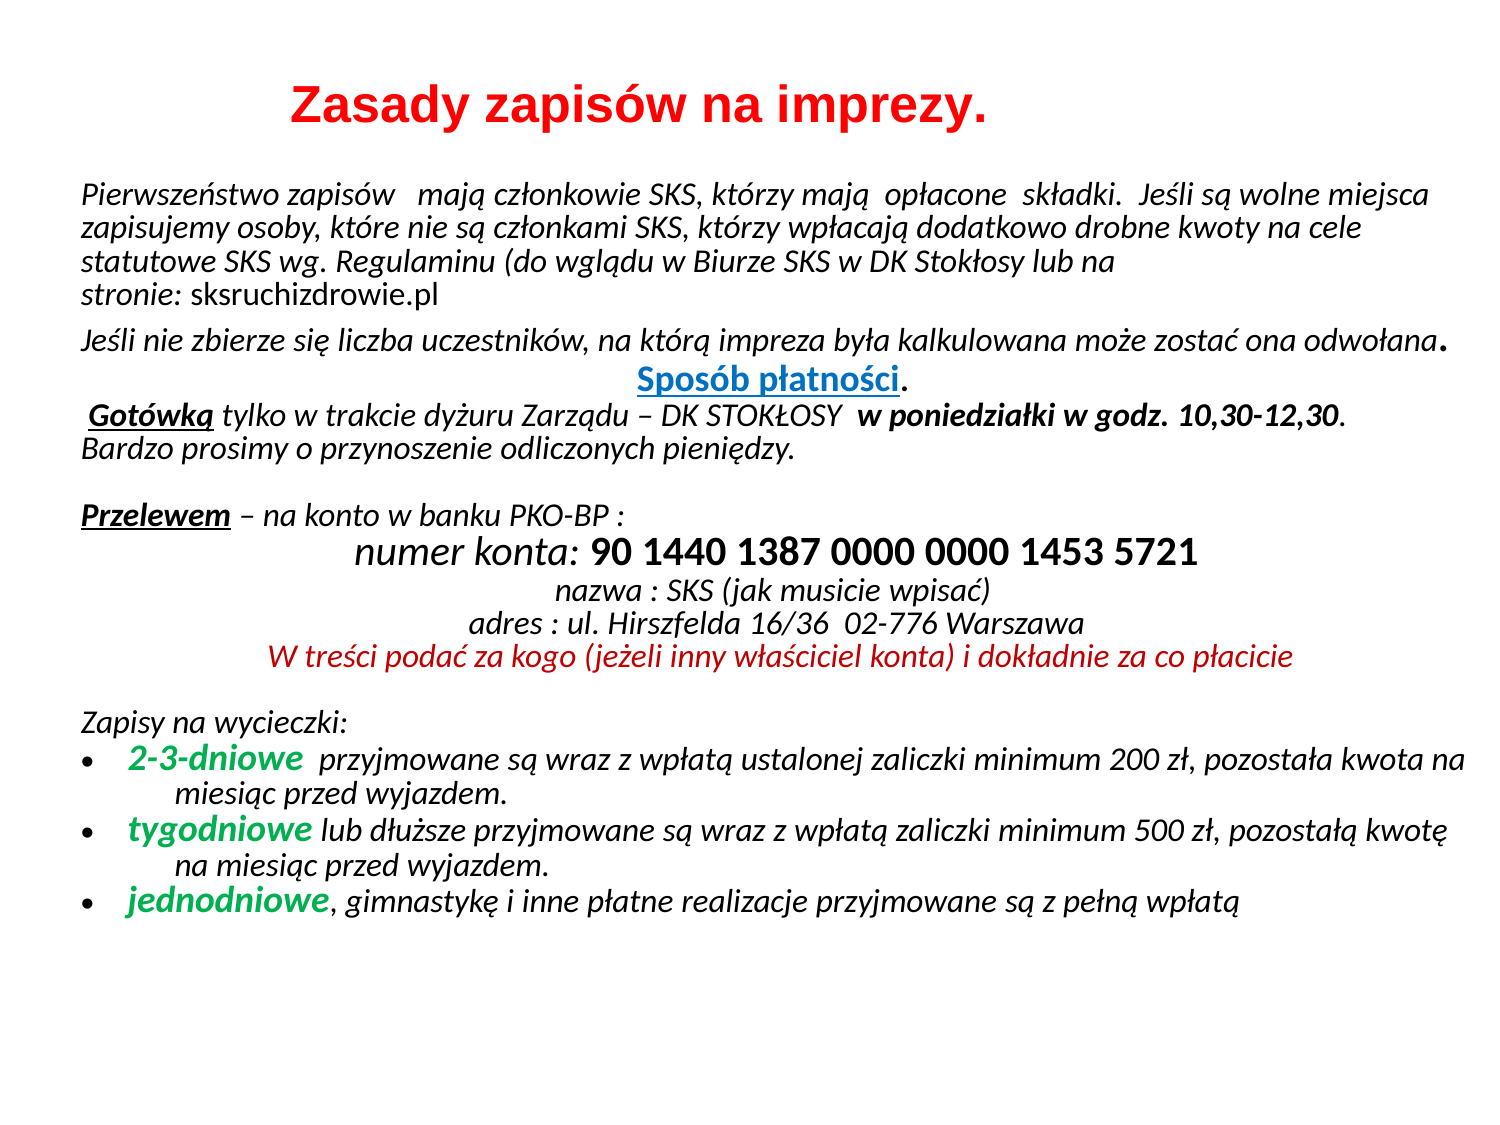

Zasady zapisów na imprezy.
Pierwszeństwo zapisów   mają członkowie SKS, którzy mają  opłacone składki. Jeśli są wolne miejsca
zapisujemy osoby, które nie są członkami SKS, którzy wpłacają dodatkowo drobne kwoty na cele
statutowe SKS wg. Regulaminu (do wglądu w Biurze SKS w DK Stokłosy lub na stronie: sksruchizdrowie.pl
Jeśli nie zbierze się liczba uczestników, na którą impreza była kalkulowana może zostać ona odwołana.
Sposób płatności.
 Gotówką tylko w trakcie dyżuru Zarządu – DK STOKŁOSY w poniedziałki w godz. 10,30-12,30.
Bardzo prosimy o przynoszenie odliczonych pieniędzy.
Przelewem – na konto w banku PKO-BP :
numer konta: 90 1440 1387 0000 0000 1453 5721
nazwa : SKS (jak musicie wpisać)
adres : ul. Hirszfelda 16/36  02-776 Warszawa
 W treści podać za kogo (jeżeli inny właściciel konta) i dokładnie za co płacicie
Zapisy na wycieczki:
2-3-dniowe  przyjmowane są wraz z wpłatą ustalonej zaliczki minimum 200 zł, pozostała kwota na miesiąc przed wyjazdem.
tygodniowe lub dłuższe przyjmowane są wraz z wpłatą zaliczki minimum 500 zł, pozostałą kwotę na miesiąc przed wyjazdem.
jednodniowe, gimnastykę i inne płatne realizacje przyjmowane są z pełną wpłatą